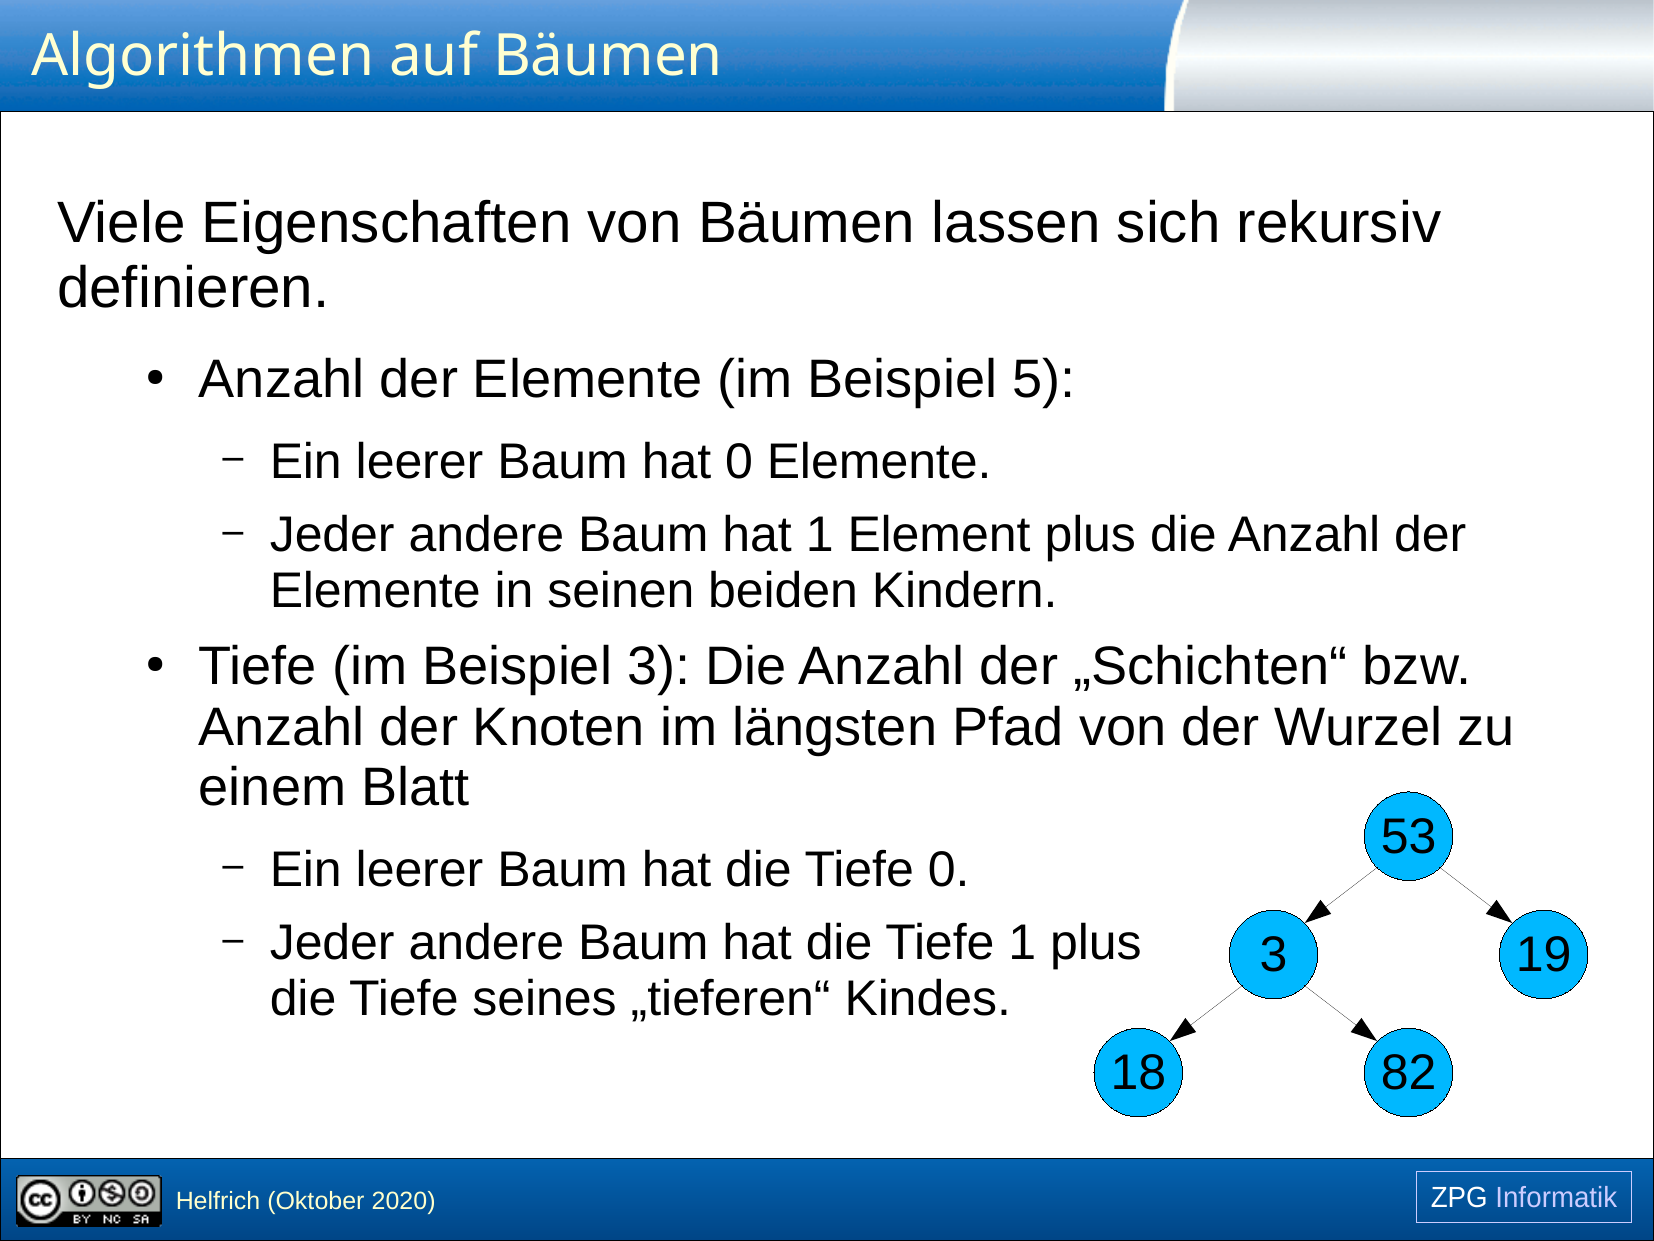

# Algorithmen auf Bäumen
Viele Eigenschaften von Bäumen lassen sich rekursiv definieren.
Anzahl der Elemente (im Beispiel 5):
Ein leerer Baum hat 0 Elemente.
Jeder andere Baum hat 1 Element plus die Anzahl der Elemente in seinen beiden Kindern.
Tiefe (im Beispiel 3): Die Anzahl der „Schichten“ bzw. Anzahl der Knoten im längsten Pfad von der Wurzel zu einem Blatt
Ein leerer Baum hat die Tiefe 0.
Jeder andere Baum hat die Tiefe 1 plus
die Tiefe seines „tieferen“ Kindes.
53
3
19
18
82